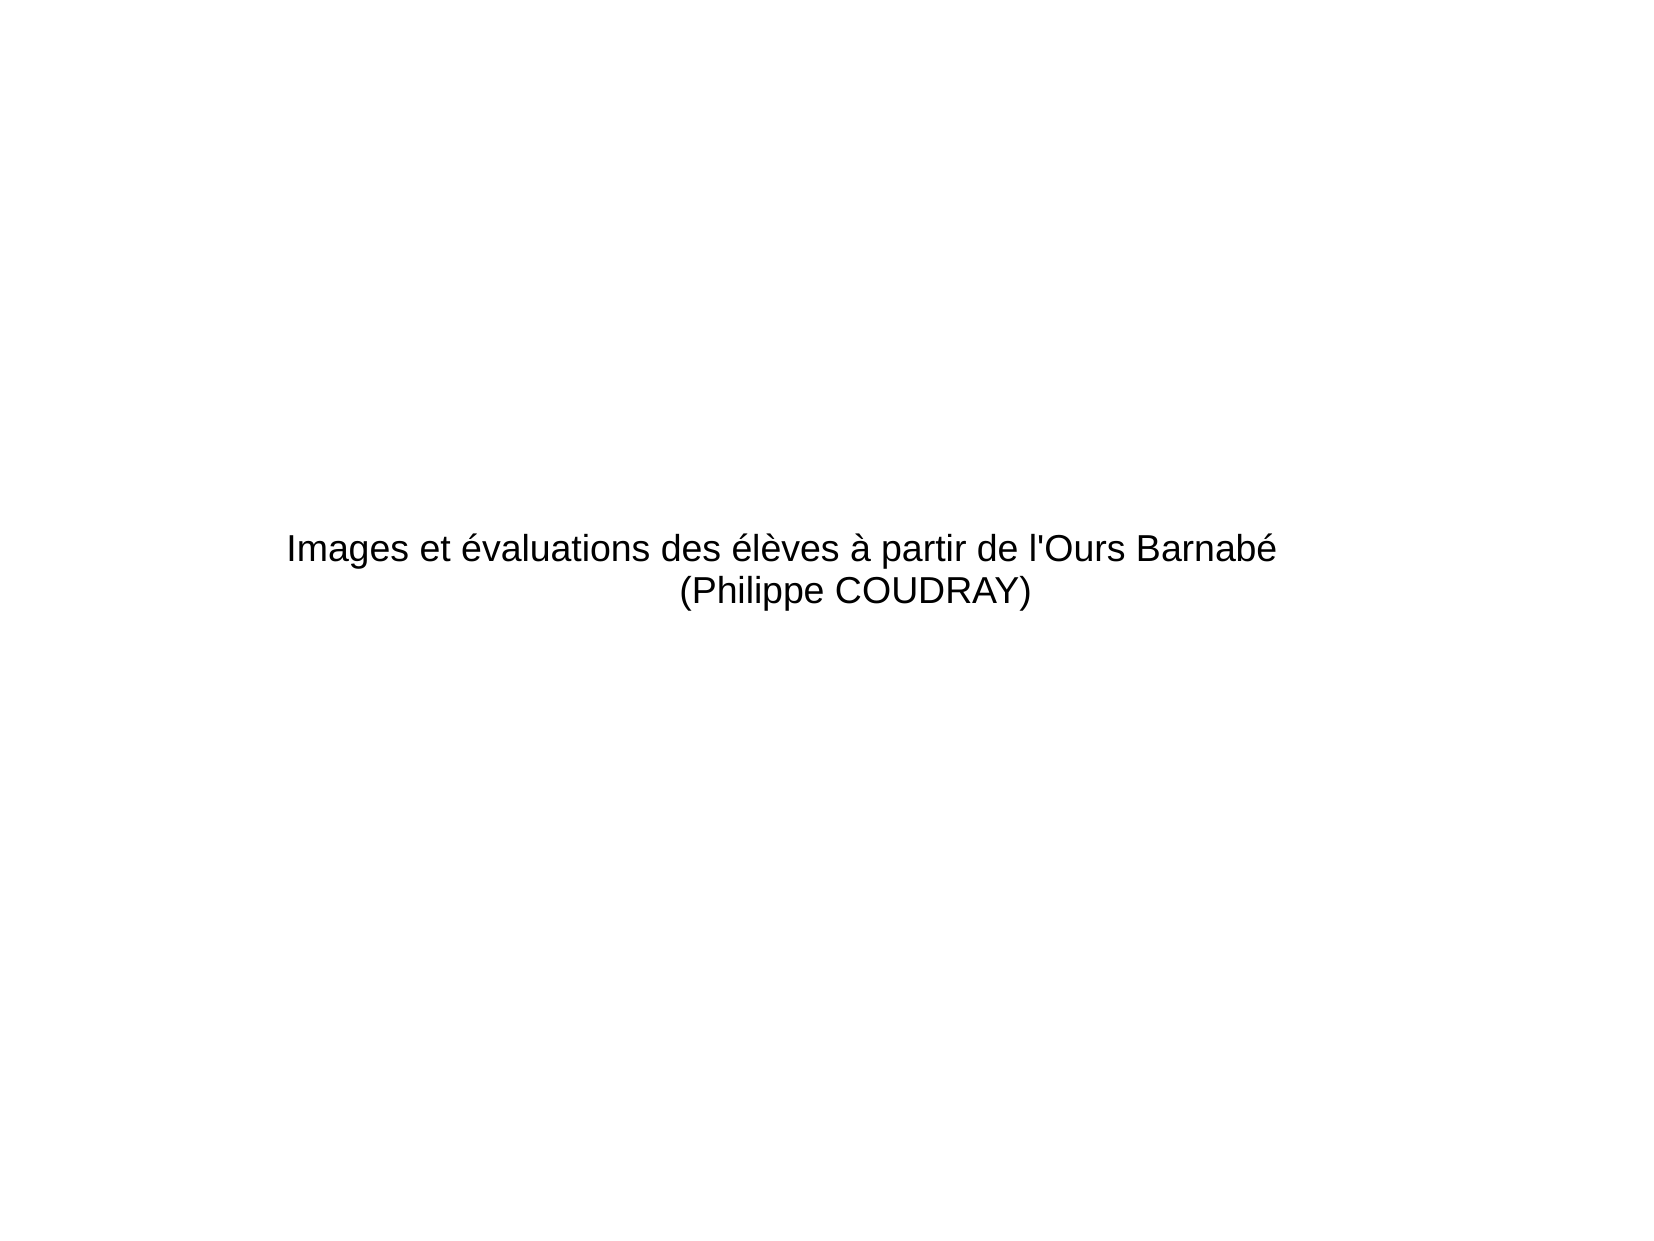

Images et évaluations des élèves à partir de l'Ours Barnabé
 (Philippe COUDRAY)